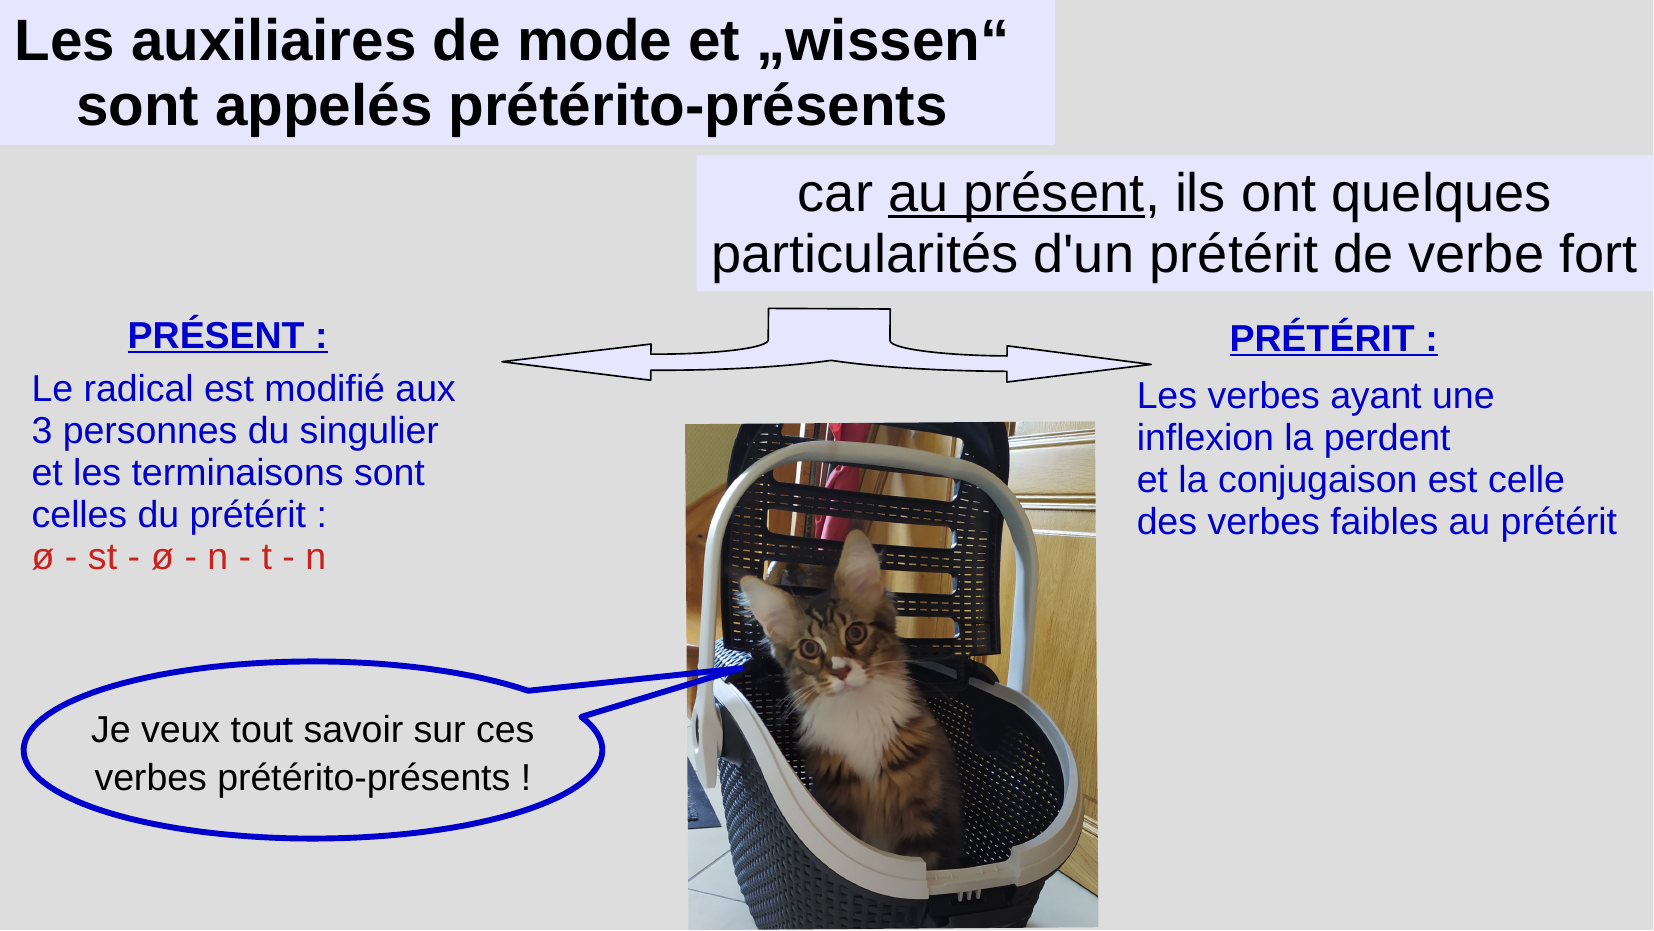

Les auxiliaires de mode et „wissen“
sont appelés prétérito-présents
car au présent, ils ont quelques
particularités d'un prétérit de verbe fort
PRÉTÉRIT :
PRÉSENT :
Le radical est modifié aux
3 personnes du singulier
et les terminaisons sont
celles du prétérit :
ø - st - ø - n - t - n
Les verbes ayant une
inflexion la perdent
et la conjugaison est celle
des verbes faibles au prétérit
Je veux tout savoir sur ces
verbes prétérito-présents !